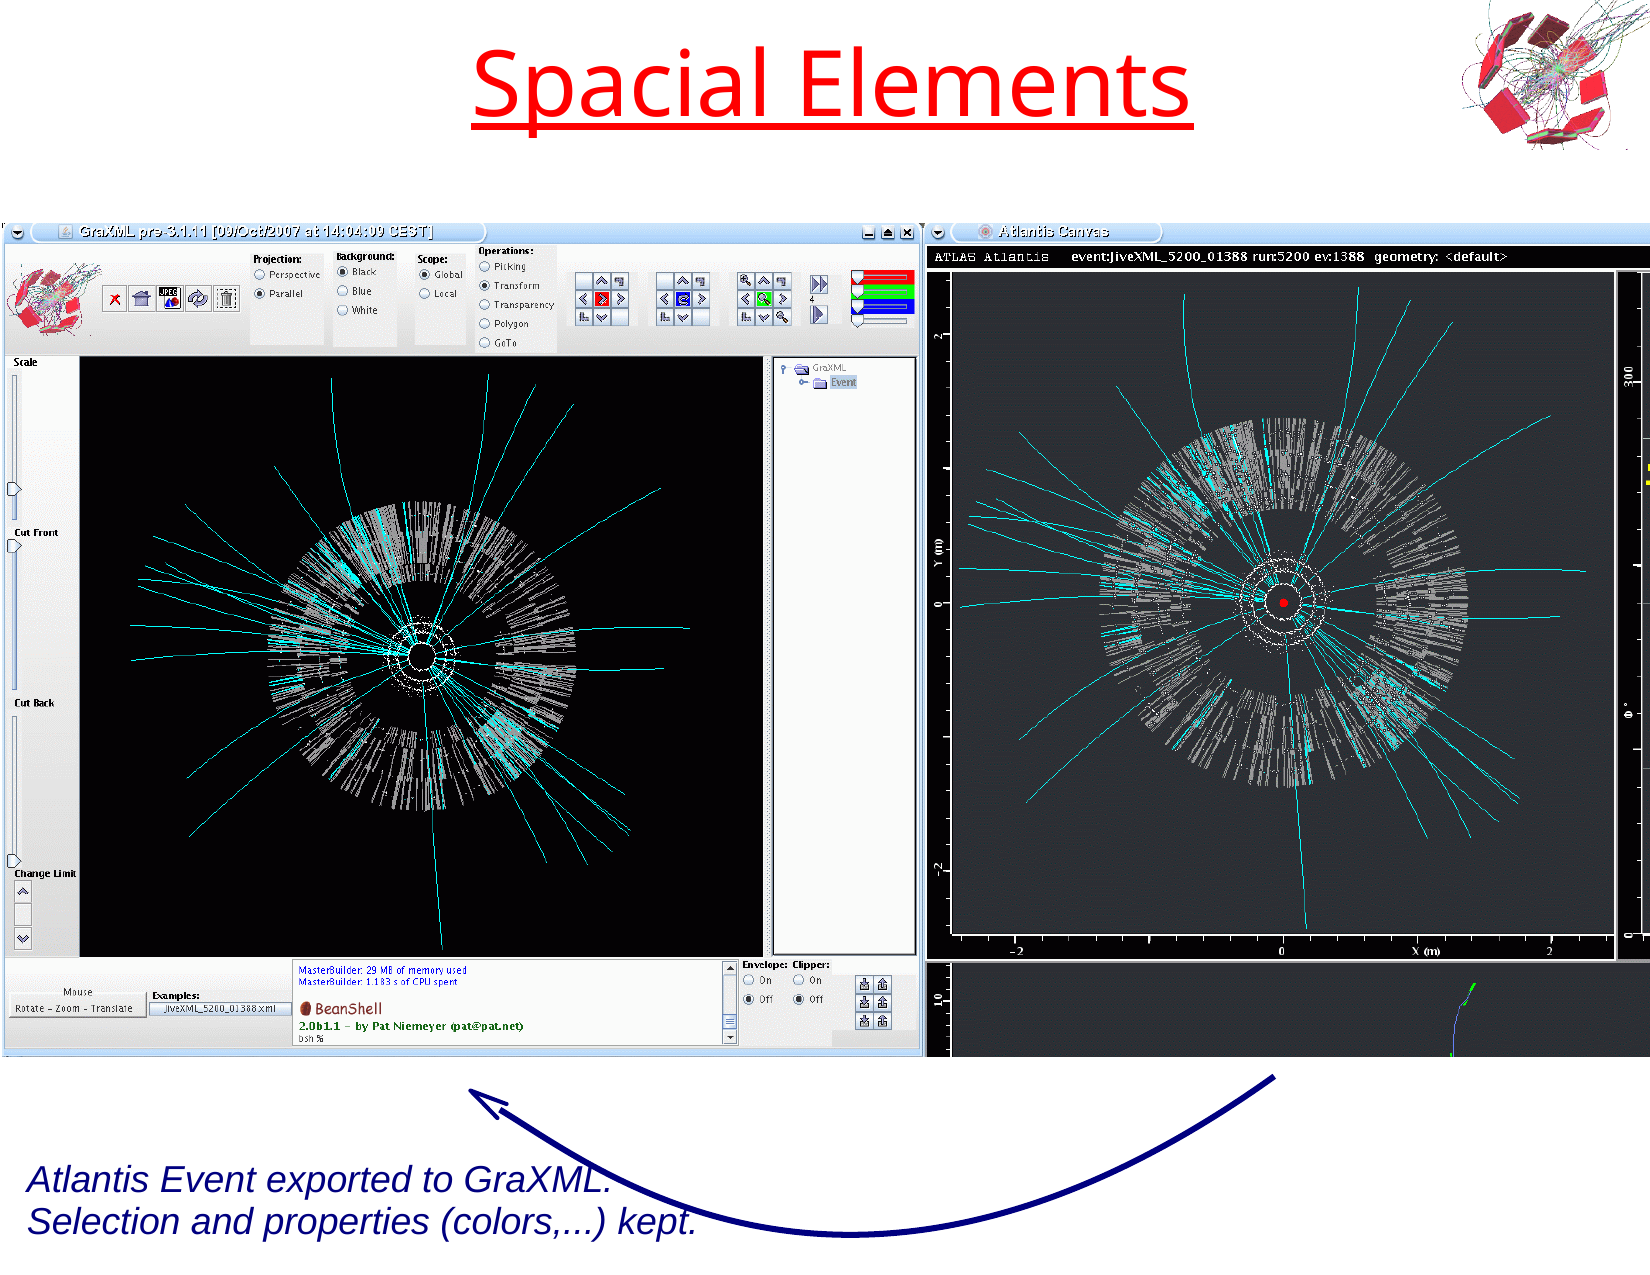

# Spacial Elements
Atlantis Event exported to GraXML.
Selection and properties (colors,...) kept.